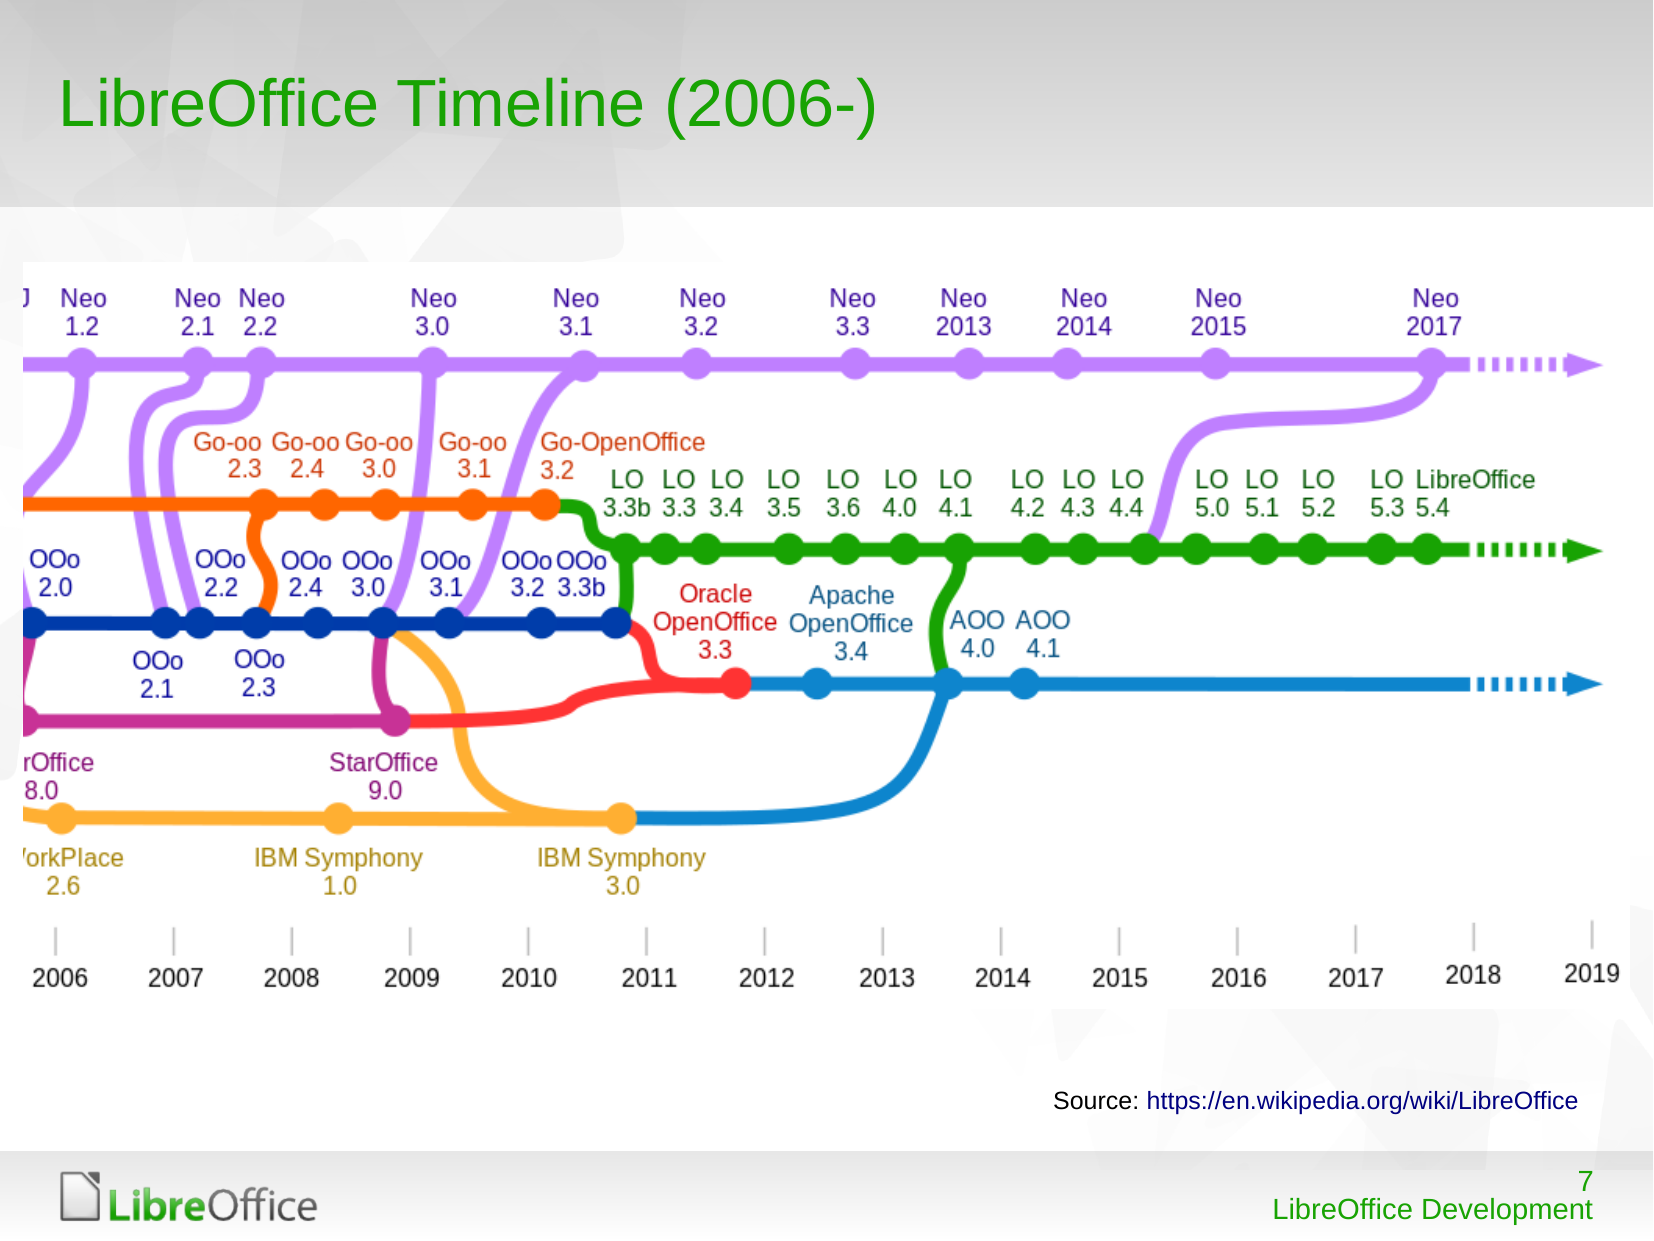

# LibreOffice Timeline (2006-)
Source: https://en.wikipedia.org/wiki/LibreOffice
7
LibreOffice Development